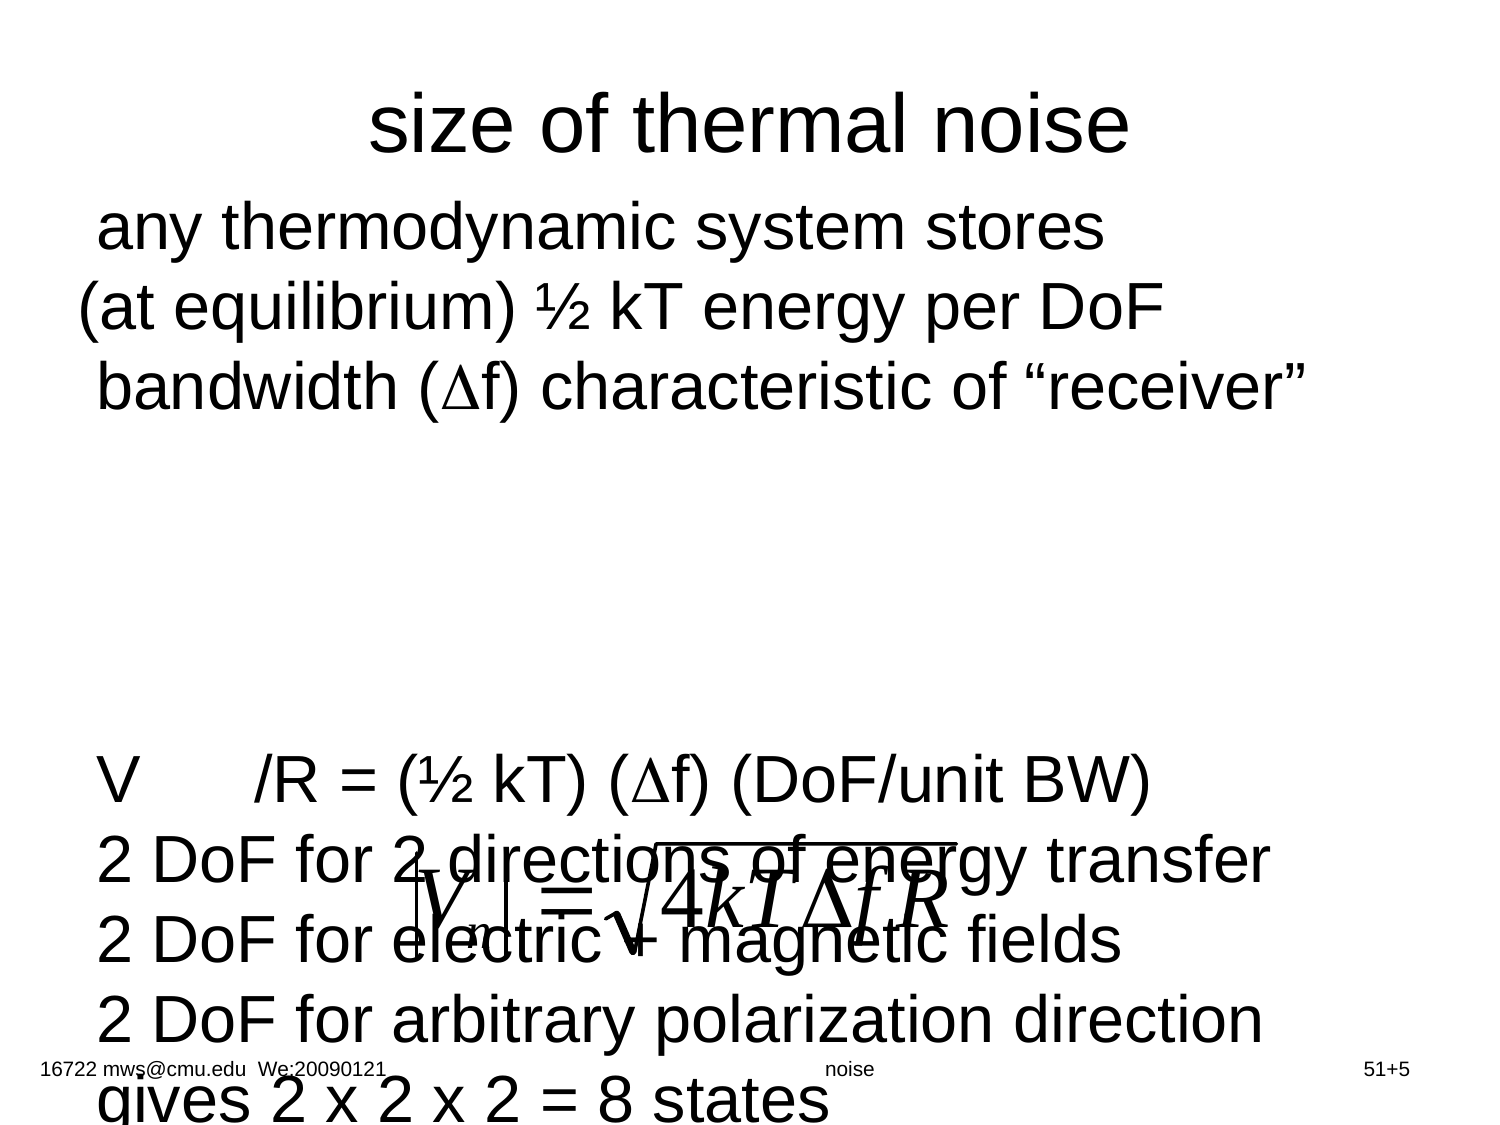

size of thermal noise
 any thermodynamic system stores
(at equilibrium) ½ kT energy per DoF
 bandwidth (f) characteristic of “receiver”
 Vnoise2/R = (½ kT) (f) (DoF/unit BW)
 2 DoF for 2 directions of energy transfer
 2 DoF for electric + magnetic fields
 2 DoF for arbitrary polarization direction
 gives 2 x 2 x 2 = 8 states
16722 mws@cmu.edu We:20090121
noise
5